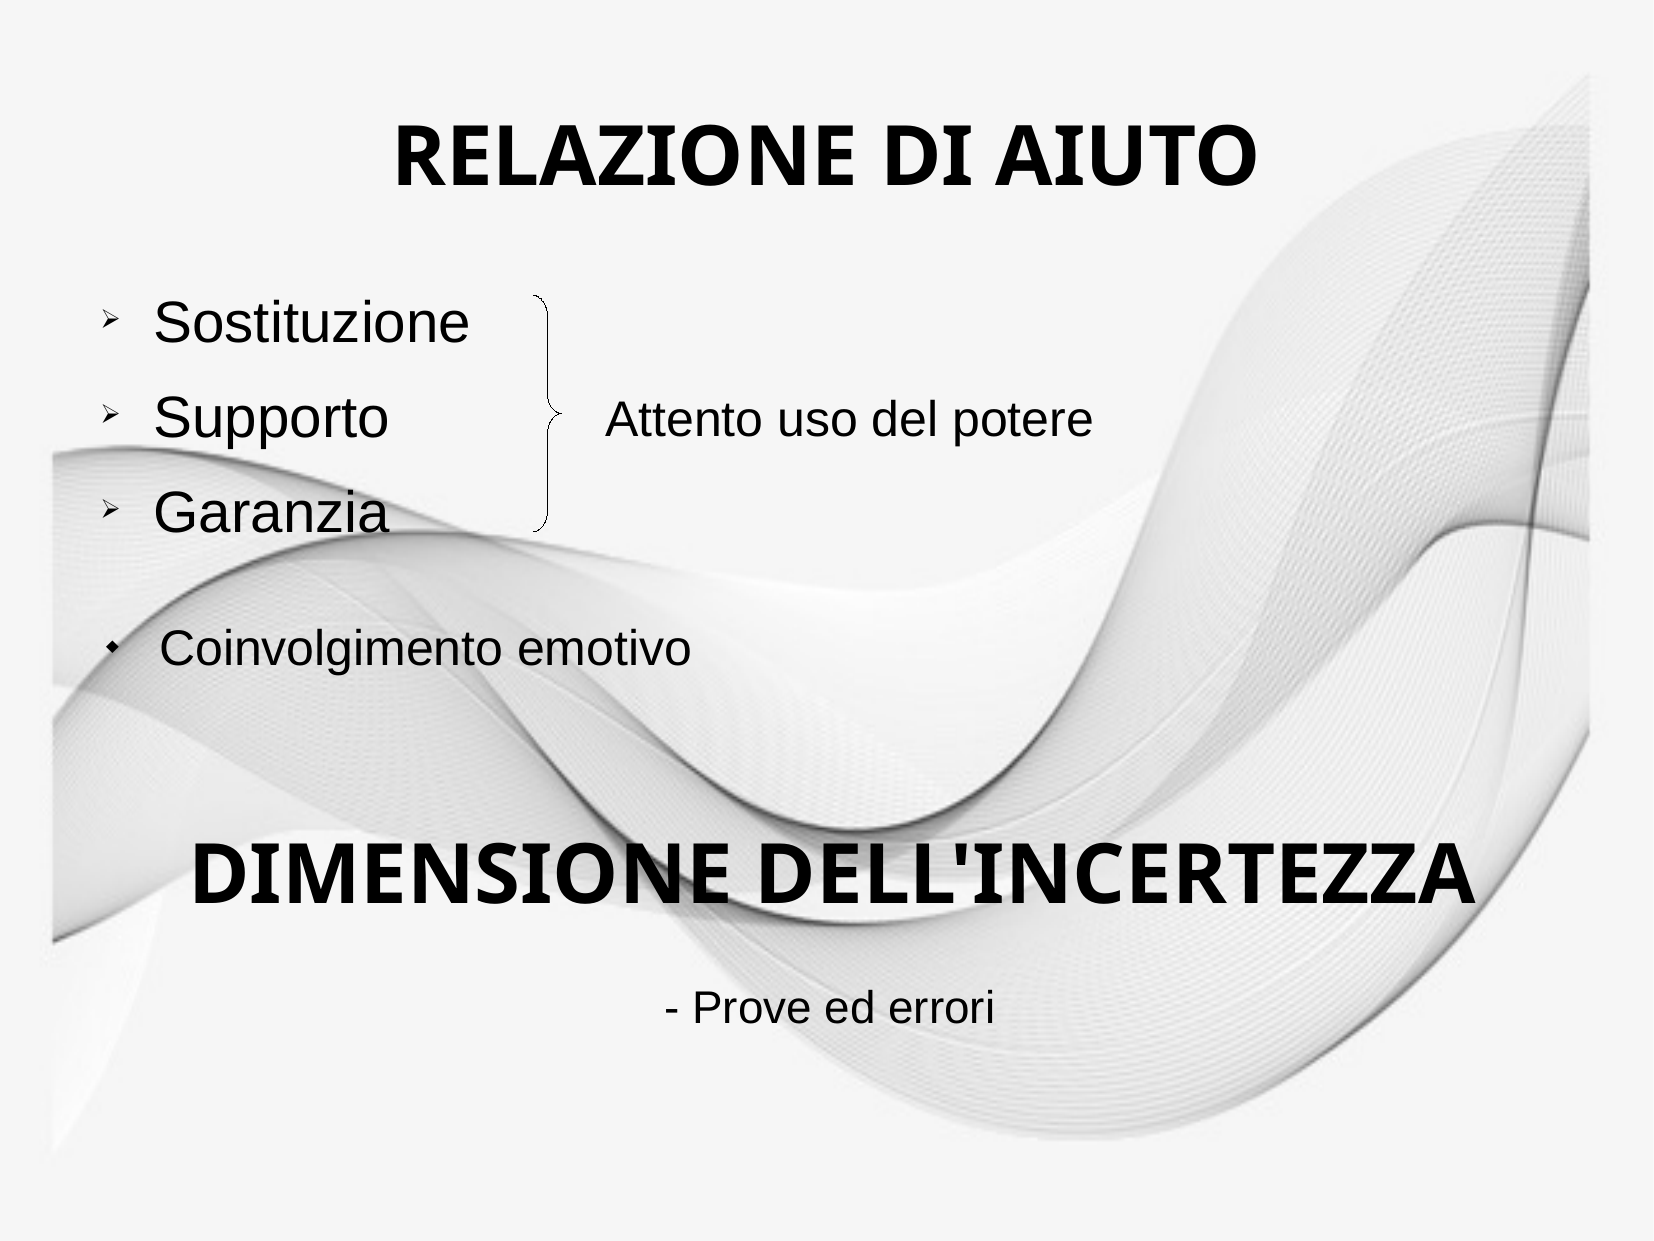

# RELAZIONE DI AIUTO
Sostituzione
Supporto
Garanzia
Attento uso del potere
Coinvolgimento emotivo
DIMENSIONE DELL'INCERTEZZA
- Prove ed errori